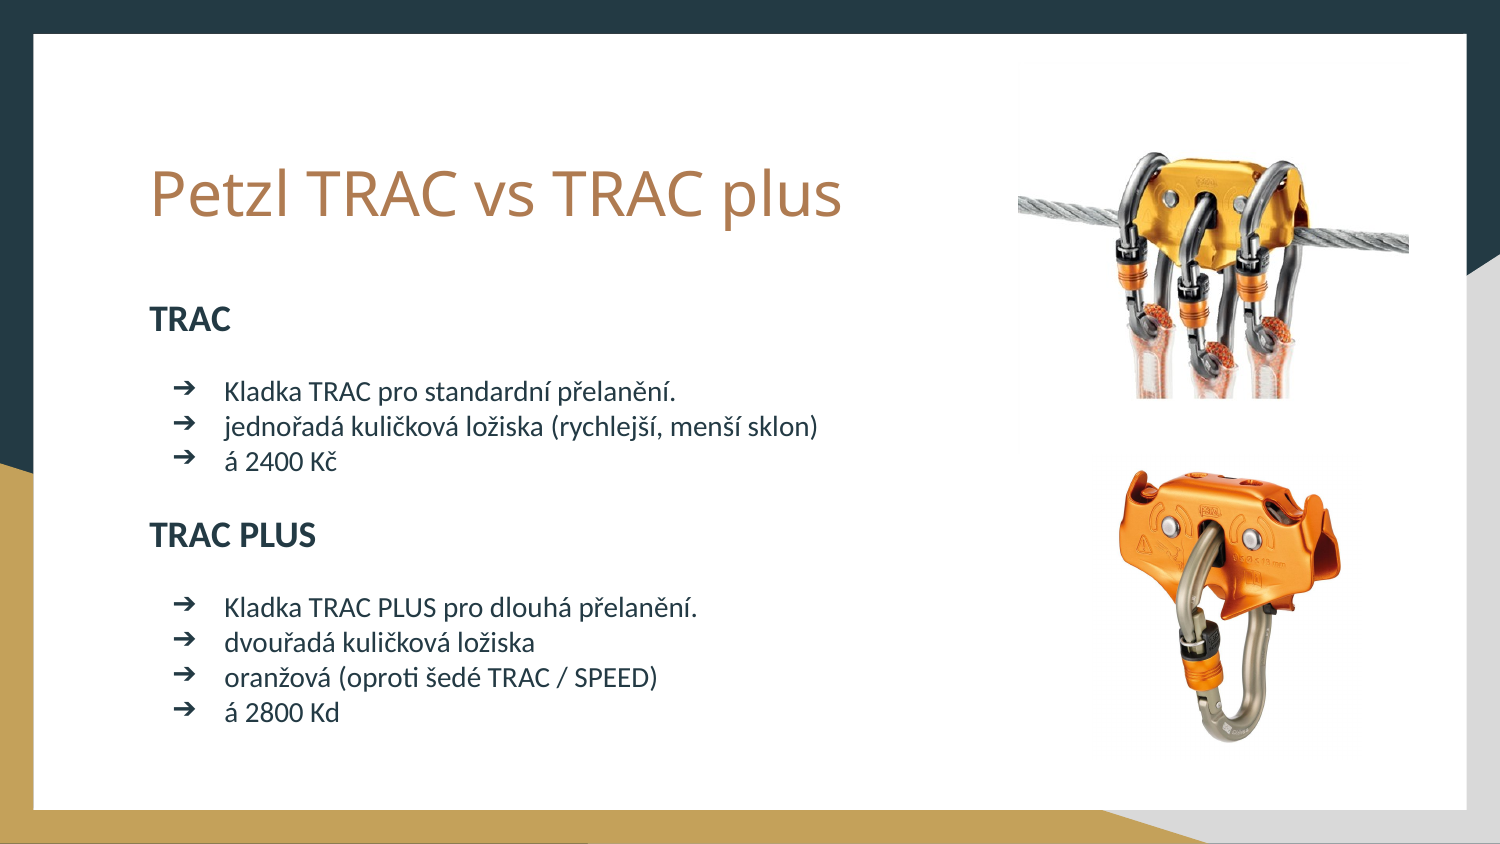

# Petzl TRAC vs TRAC plus
TRAC
Kladka TRAC pro standardní přelanění.
jednořadá kuličková ložiska (rychlejší, menší sklon)
á 2400 Kč
TRAC PLUS
Kladka TRAC PLUS pro dlouhá přelanění.
dvouřadá kuličková ložiska
oranžová (oproti šedé TRAC / SPEED)
á 2800 Kd